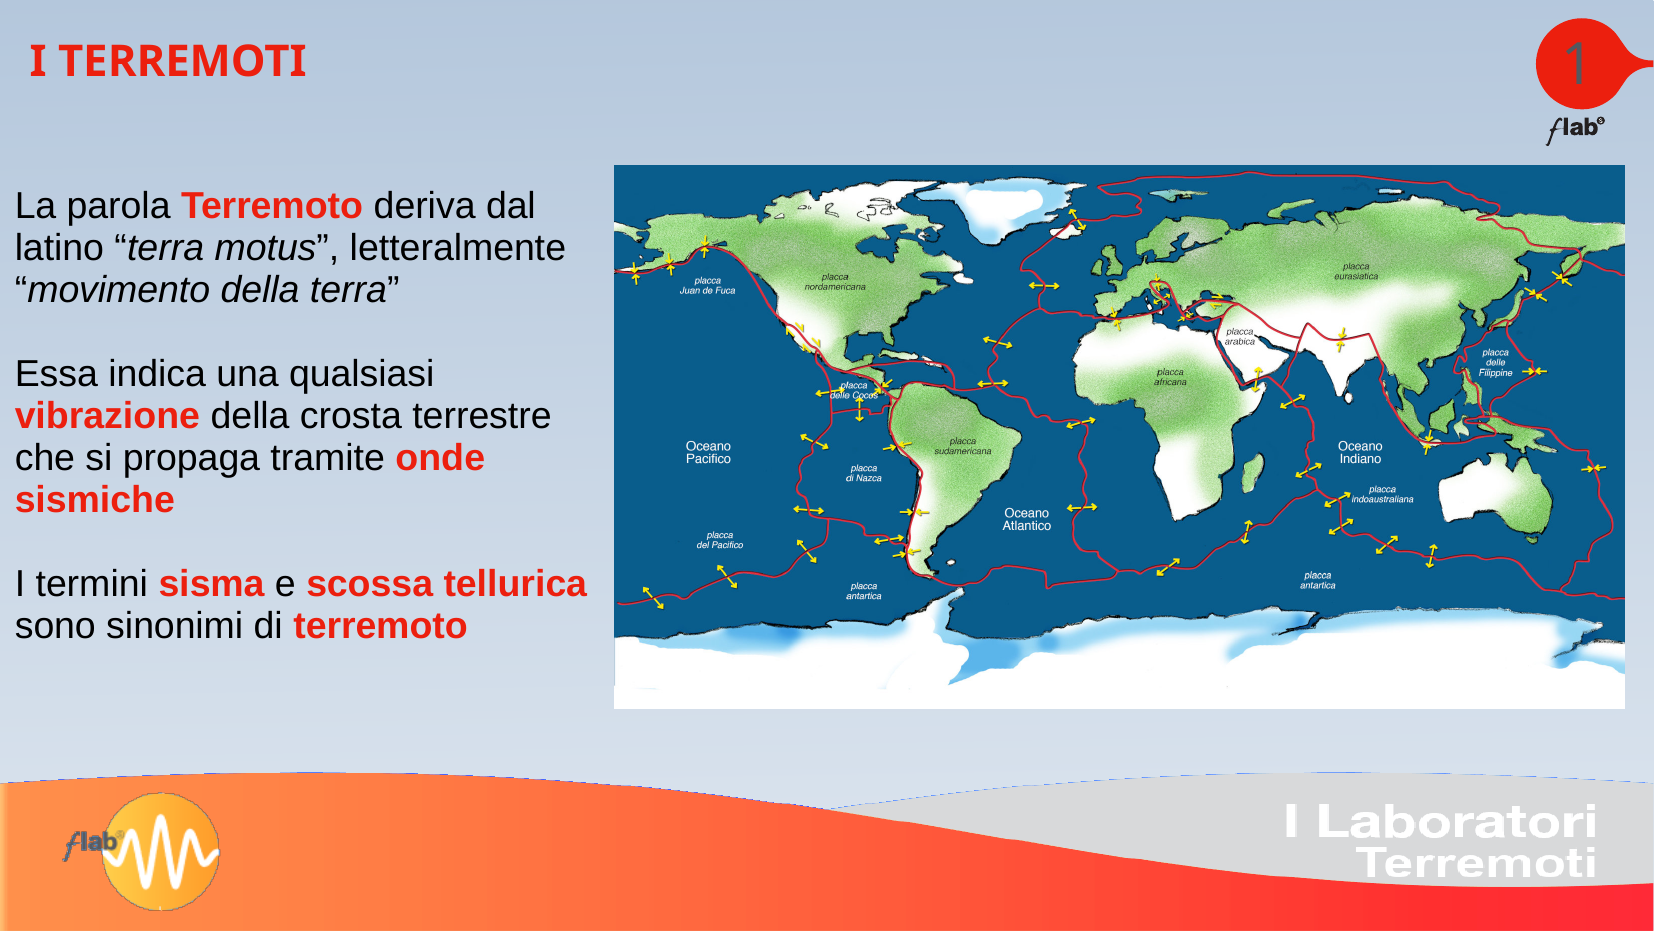

1
I TERREMOTI
La parola Terremoto deriva dal latino “terra motus”, letteralmente “movimento della terra”
Essa indica una qualsiasi vibrazione della crosta terrestre che si propaga tramite onde sismiche
I termini sisma e scossa tellurica sono sinonimi di terremoto